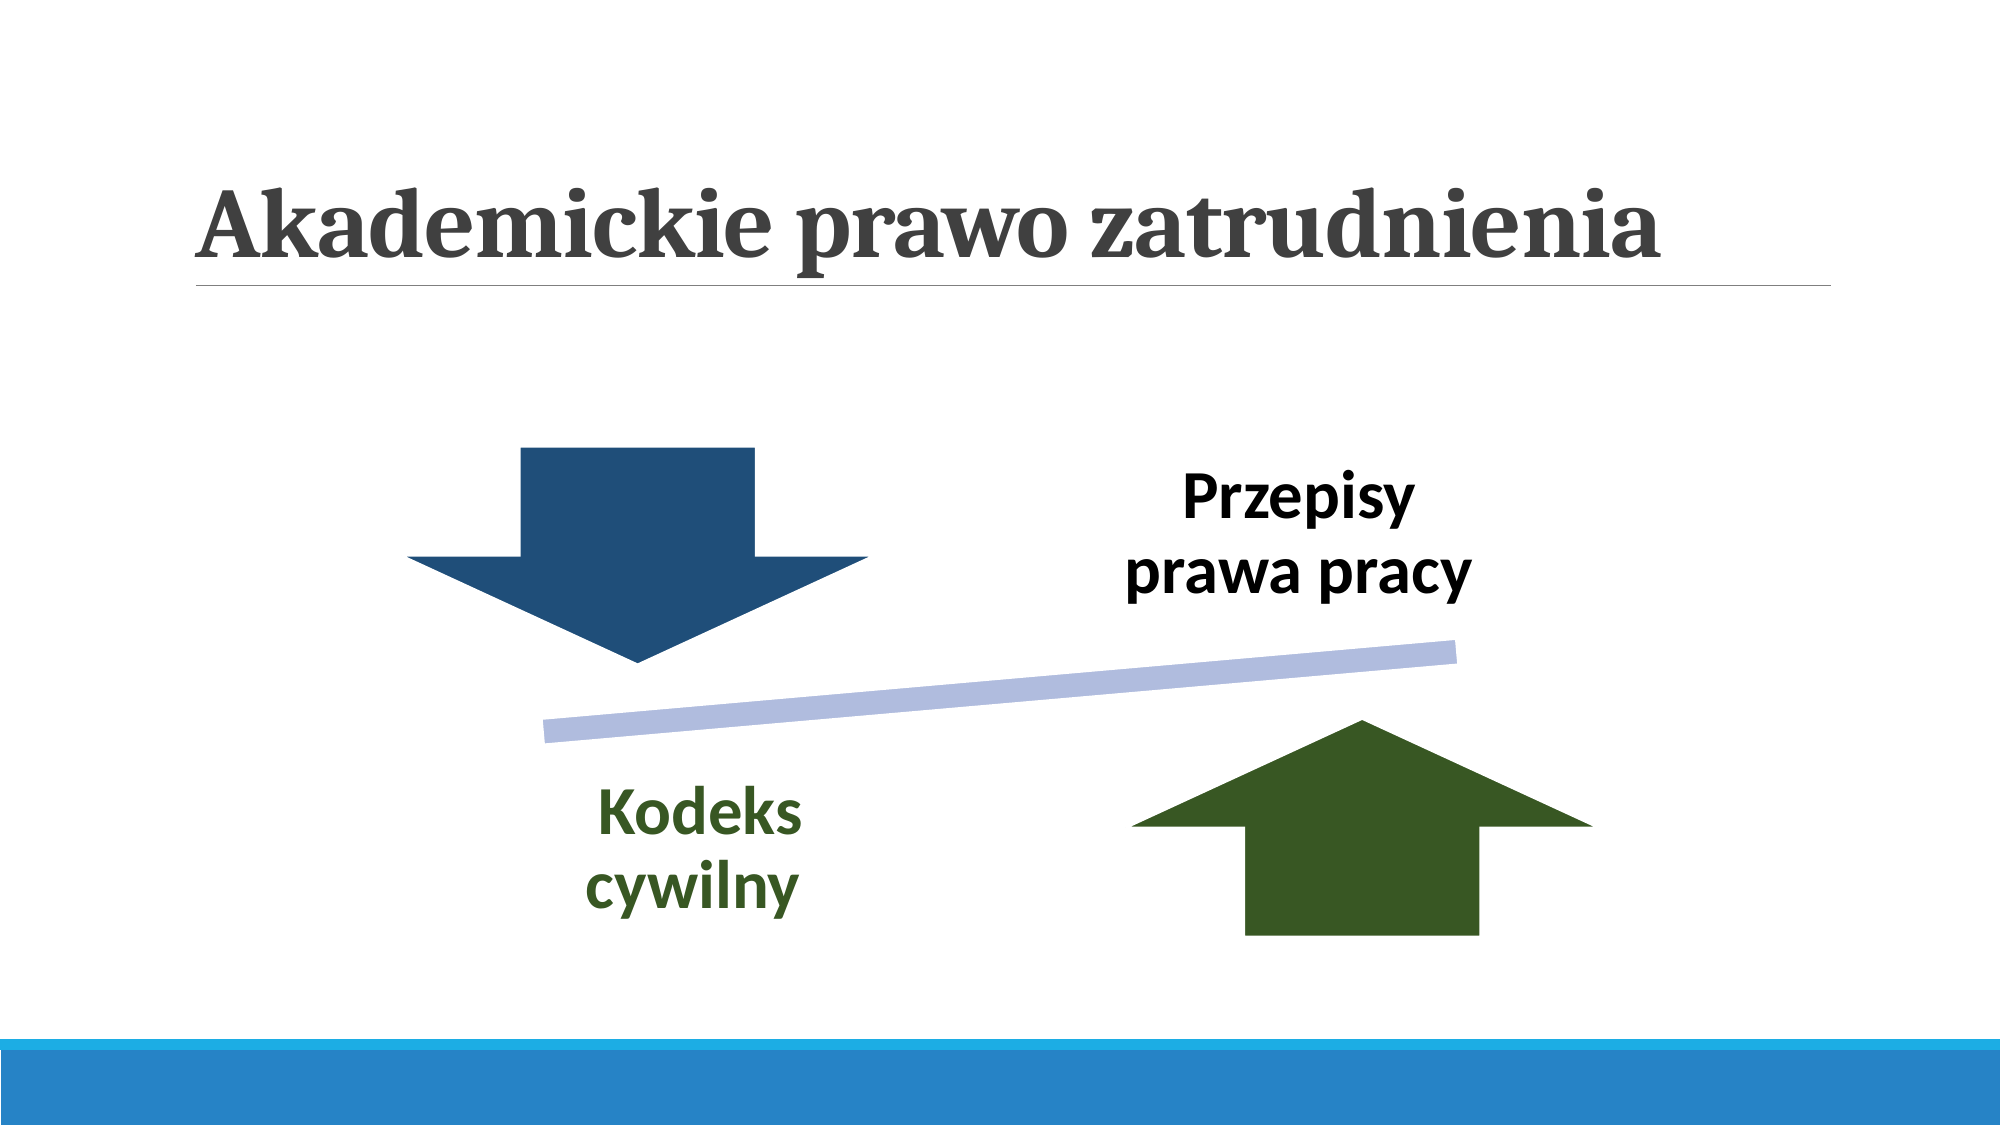

# Akademickie prawo zatrudnienia
Przepisy prawa pracy
Kodeks cywilny